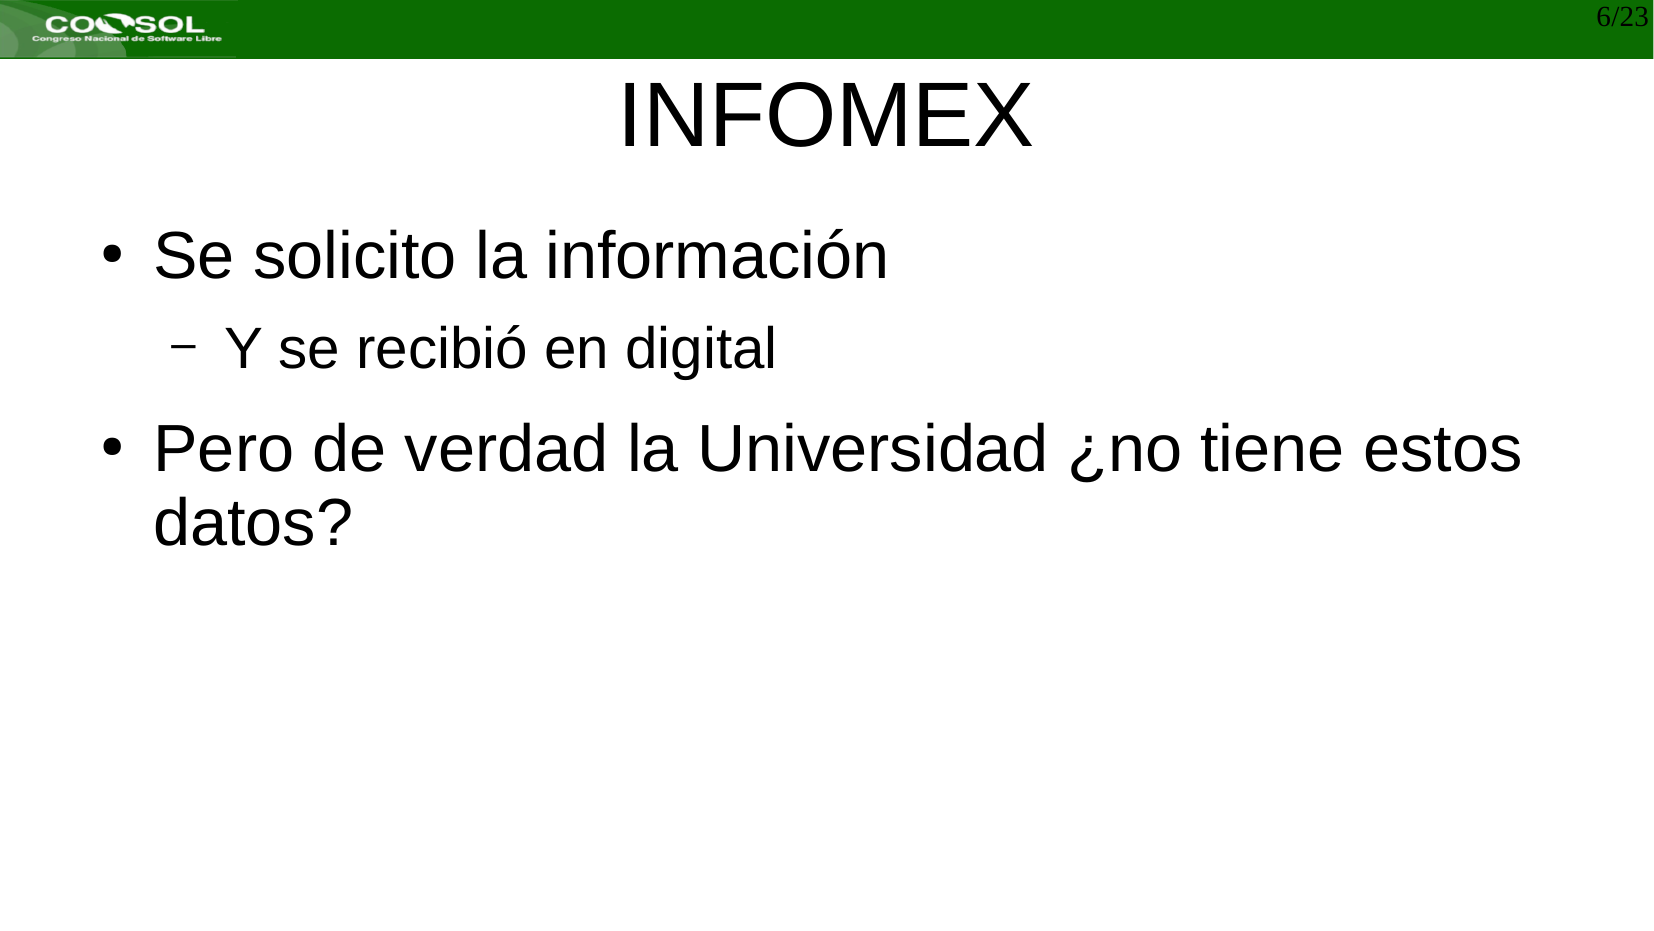

6
# INFOMEX
Se solicito la información
Y se recibió en digital
Pero de verdad la Universidad ¿no tiene estos datos?